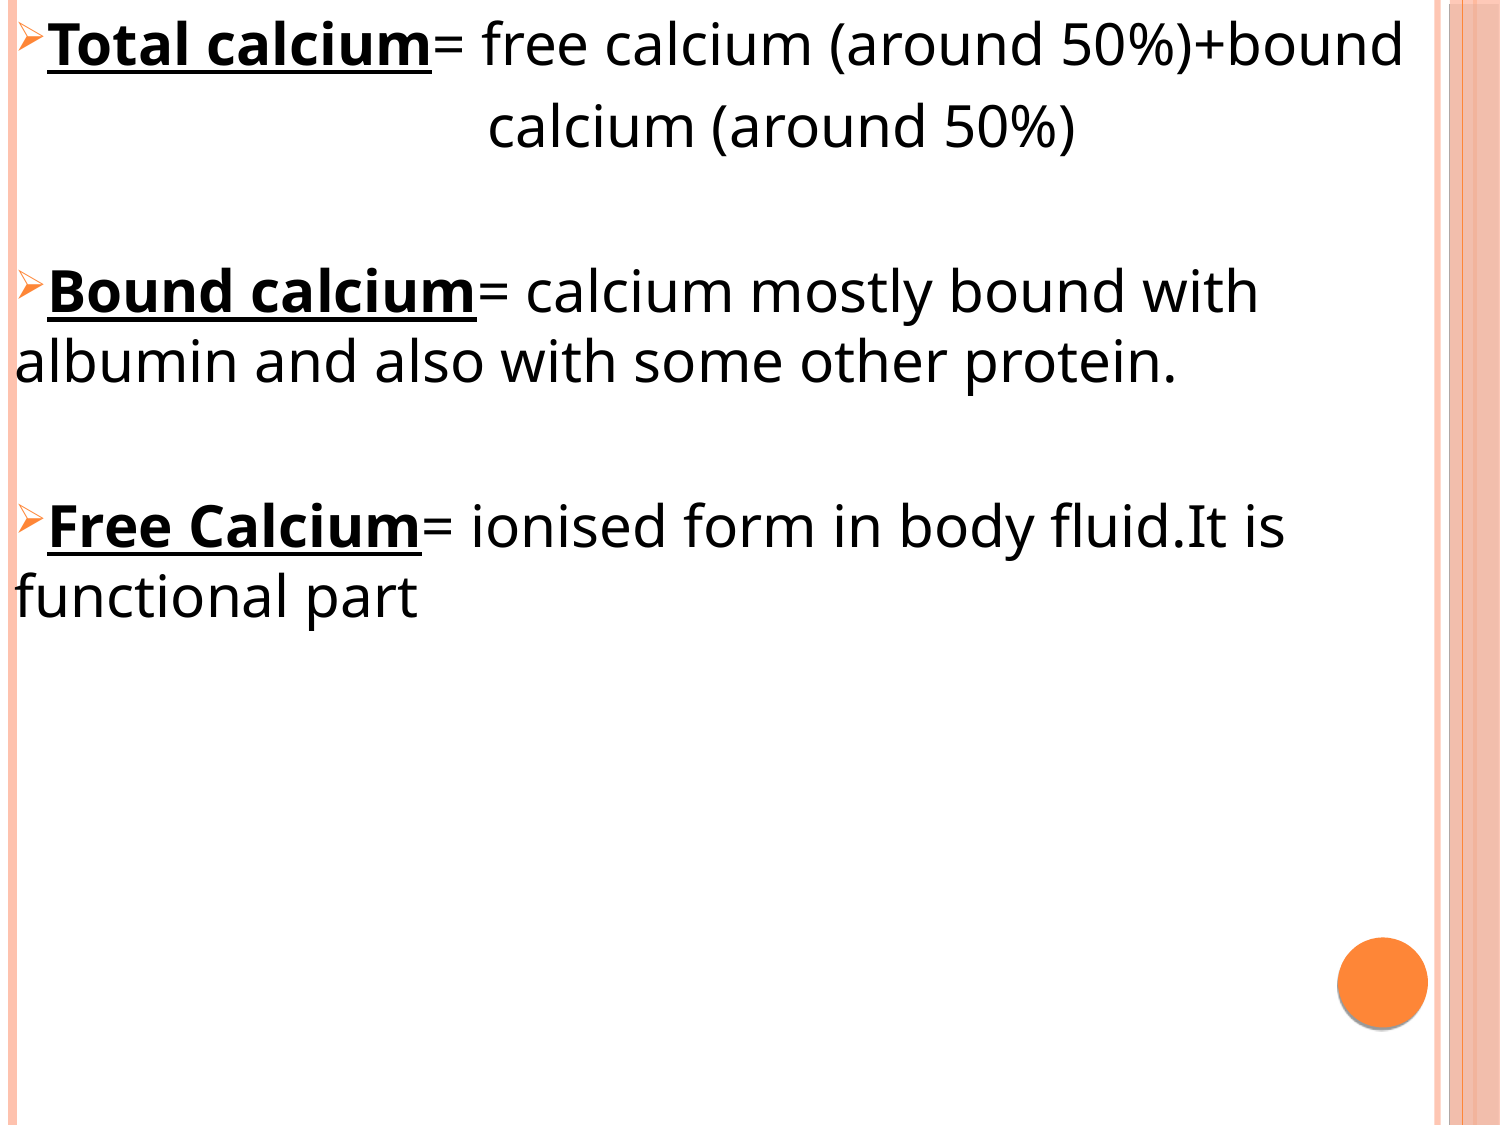

# Total calcium= free calcium (around 50%)+bound
 calcium (around 50%)
Bound calcium= calcium mostly bound with albumin and also with some other protein.
Free Calcium= ionised form in body fluid.It is functional part